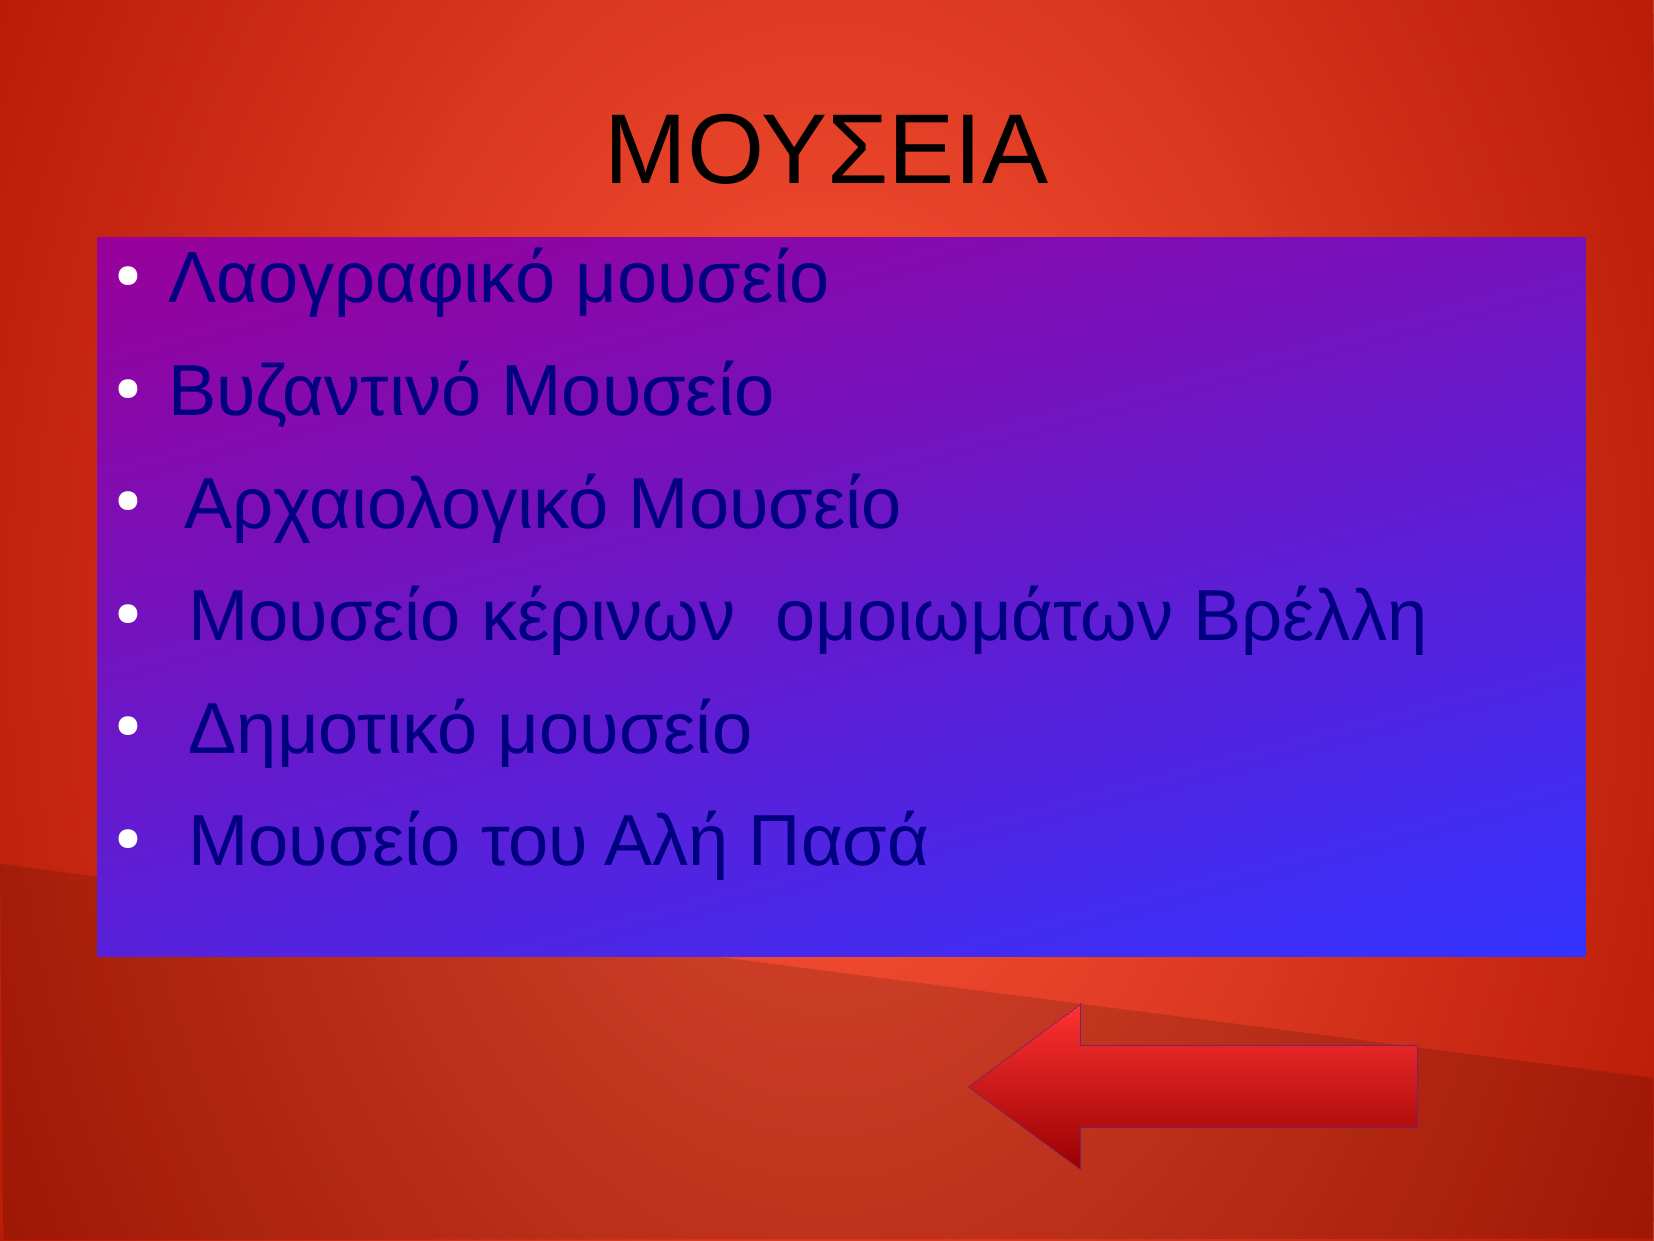

# ΜΟΥΣΕΙΑ
Λαογραφικό μουσείο
Βυζαντινό Μουσείο
 Αρχαιολογικό Μουσείο
 Μουσείο κέρινων ομοιωμάτων Βρέλλη
 Δημοτικό μουσείο
 Μουσείο του Αλή Πασά